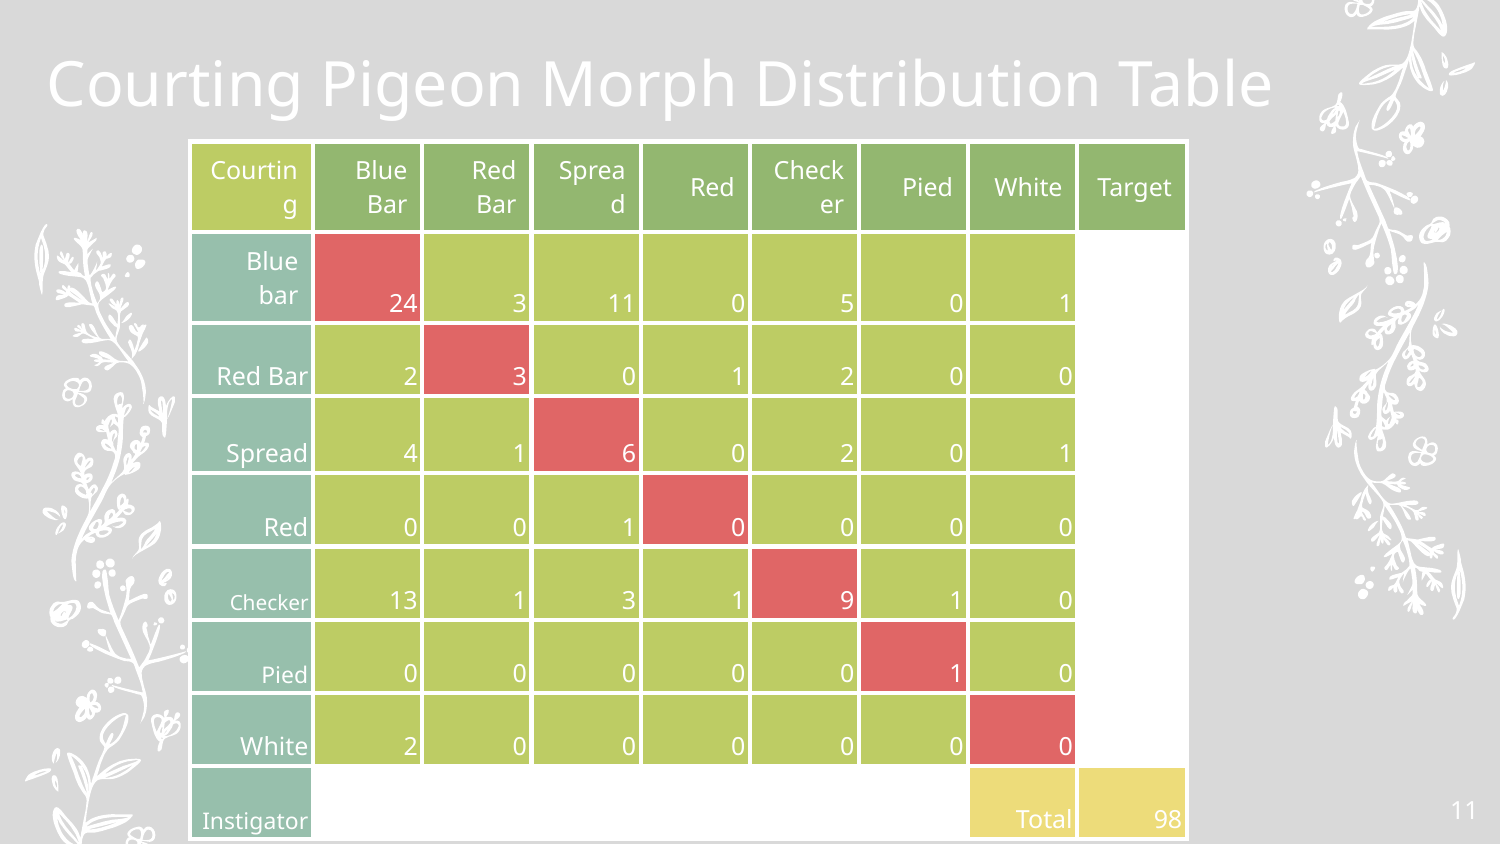

# Courting Pigeon Morph Distribution Table
| Courting | Blue Bar | Red Bar | Spread | Red | Checker | Pied | White | Target |
| --- | --- | --- | --- | --- | --- | --- | --- | --- |
| Blue bar | 24 | 3 | 11 | 0 | 5 | 0 | 1 | |
| Red Bar | 2 | 3 | 0 | 1 | 2 | 0 | 0 | |
| Spread | 4 | 1 | 6 | 0 | 2 | 0 | 1 | |
| Red | 0 | 0 | 1 | 0 | 0 | 0 | 0 | |
| Checker | 13 | 1 | 3 | 1 | 9 | 1 | 0 | |
| Pied | 0 | 0 | 0 | 0 | 0 | 1 | 0 | |
| White | 2 | 0 | 0 | 0 | 0 | 0 | 0 | |
| Instigator | | | | | | | Total | 98 |